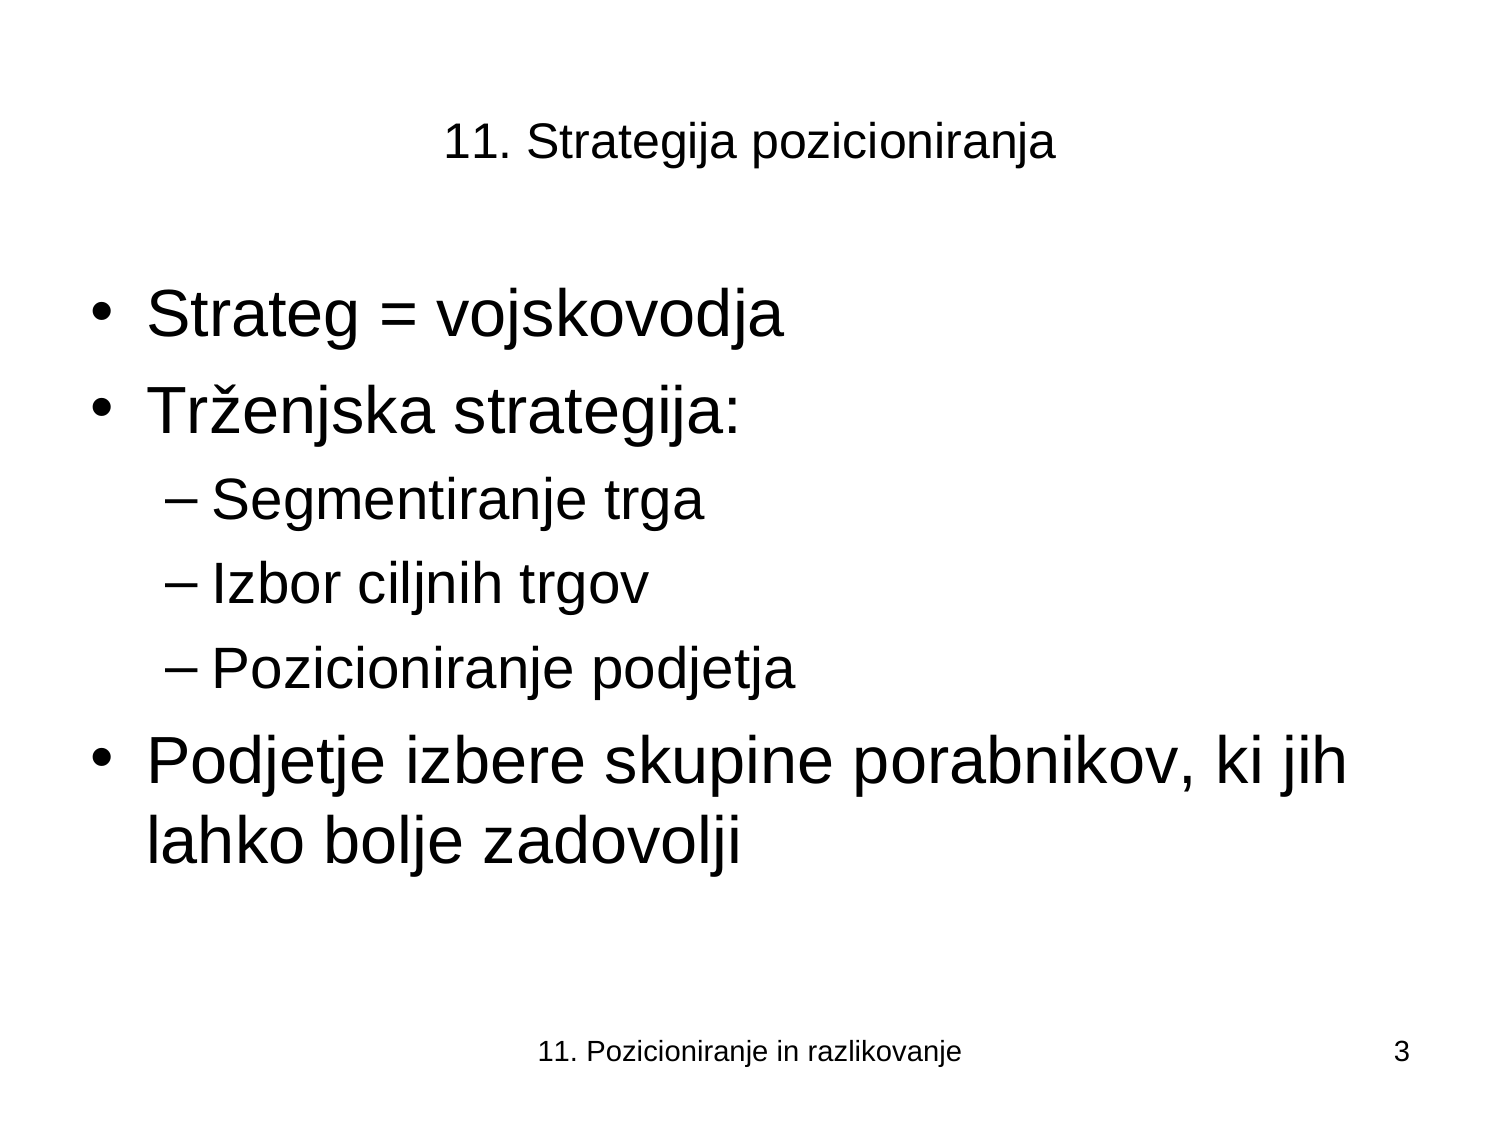

# 11. Strategija pozicioniranja
Strateg = vojskovodja
Trženjska strategija:
Segmentiranje trga
Izbor ciljnih trgov
Pozicioniranje podjetja
Podjetje izbere skupine porabnikov, ki jih lahko bolje zadovolji
11. Pozicioniranje in razlikovanje